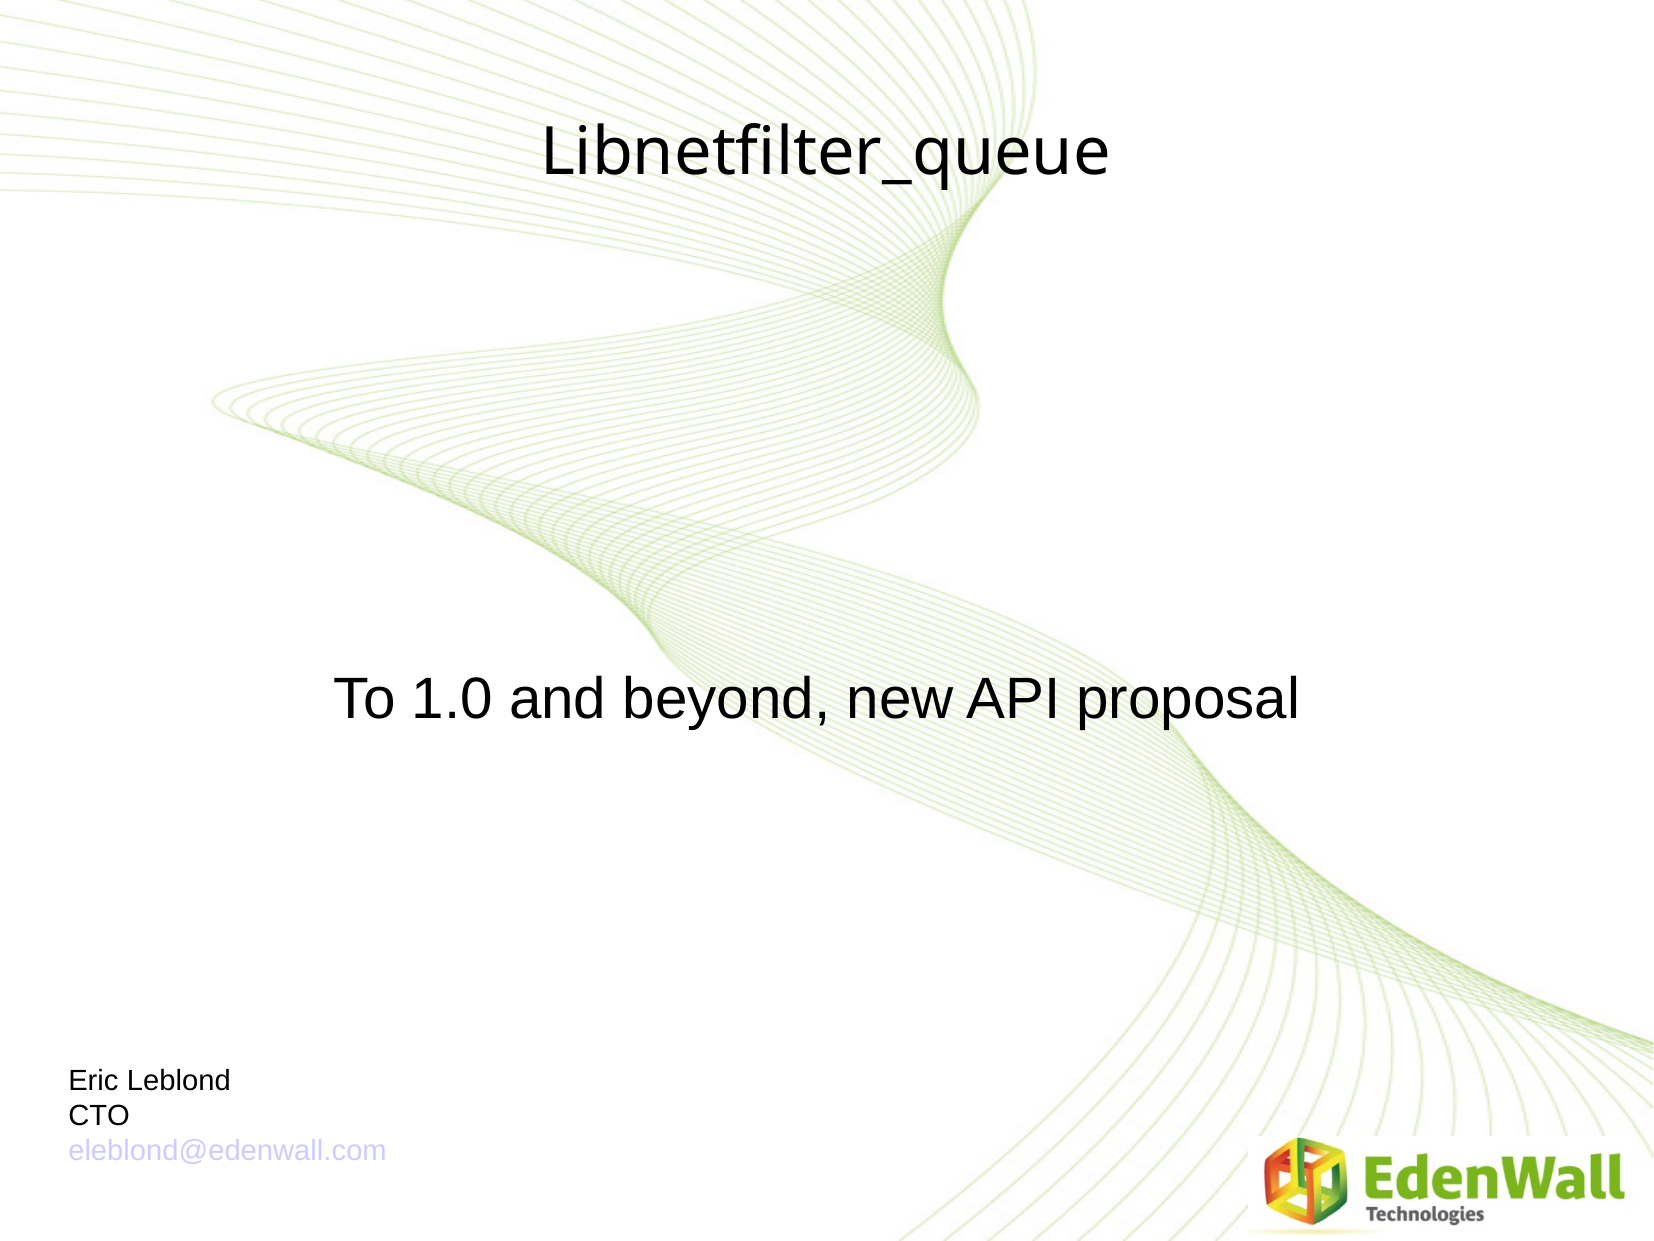

# Libnetfilter_queue
To 1.0 and beyond, new API proposal
Eric Leblond
CTO
eleblond@edenwall.com